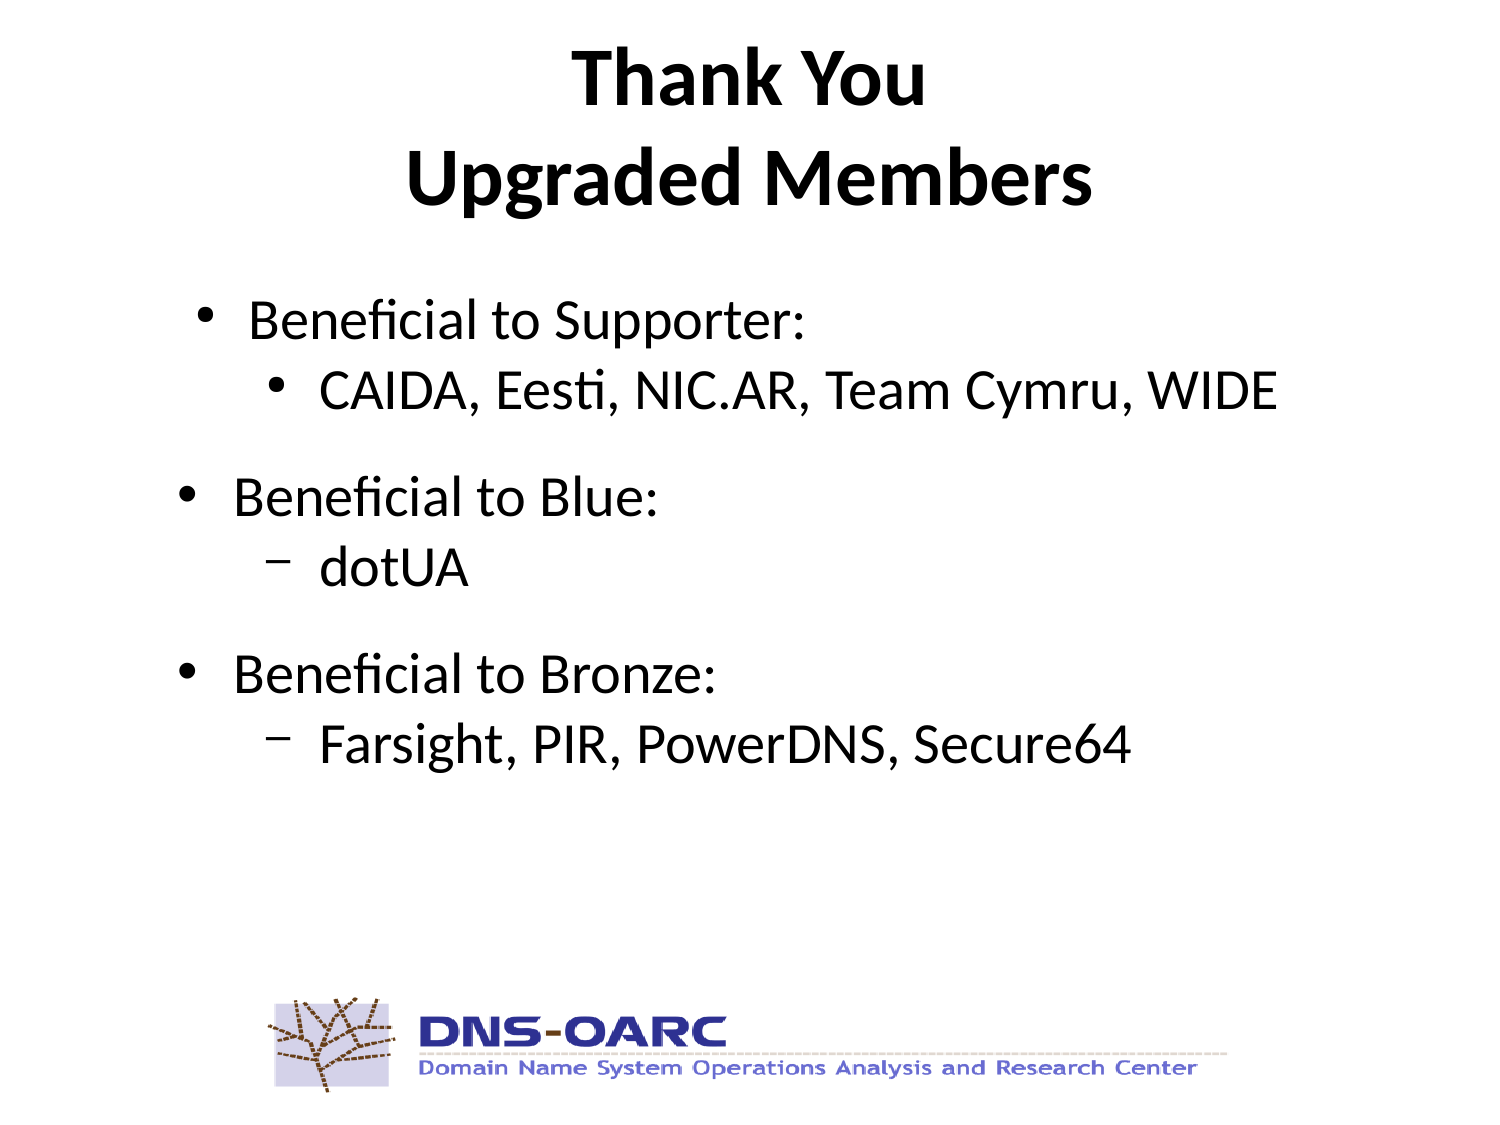

# Thank You Upgraded Members
Beneficial to Supporter:
CAIDA, Eesti, NIC.AR, Team Cymru, WIDE
Beneficial to Blue:
dotUA
Beneficial to Bronze:
Farsight, PIR, PowerDNS, Secure64